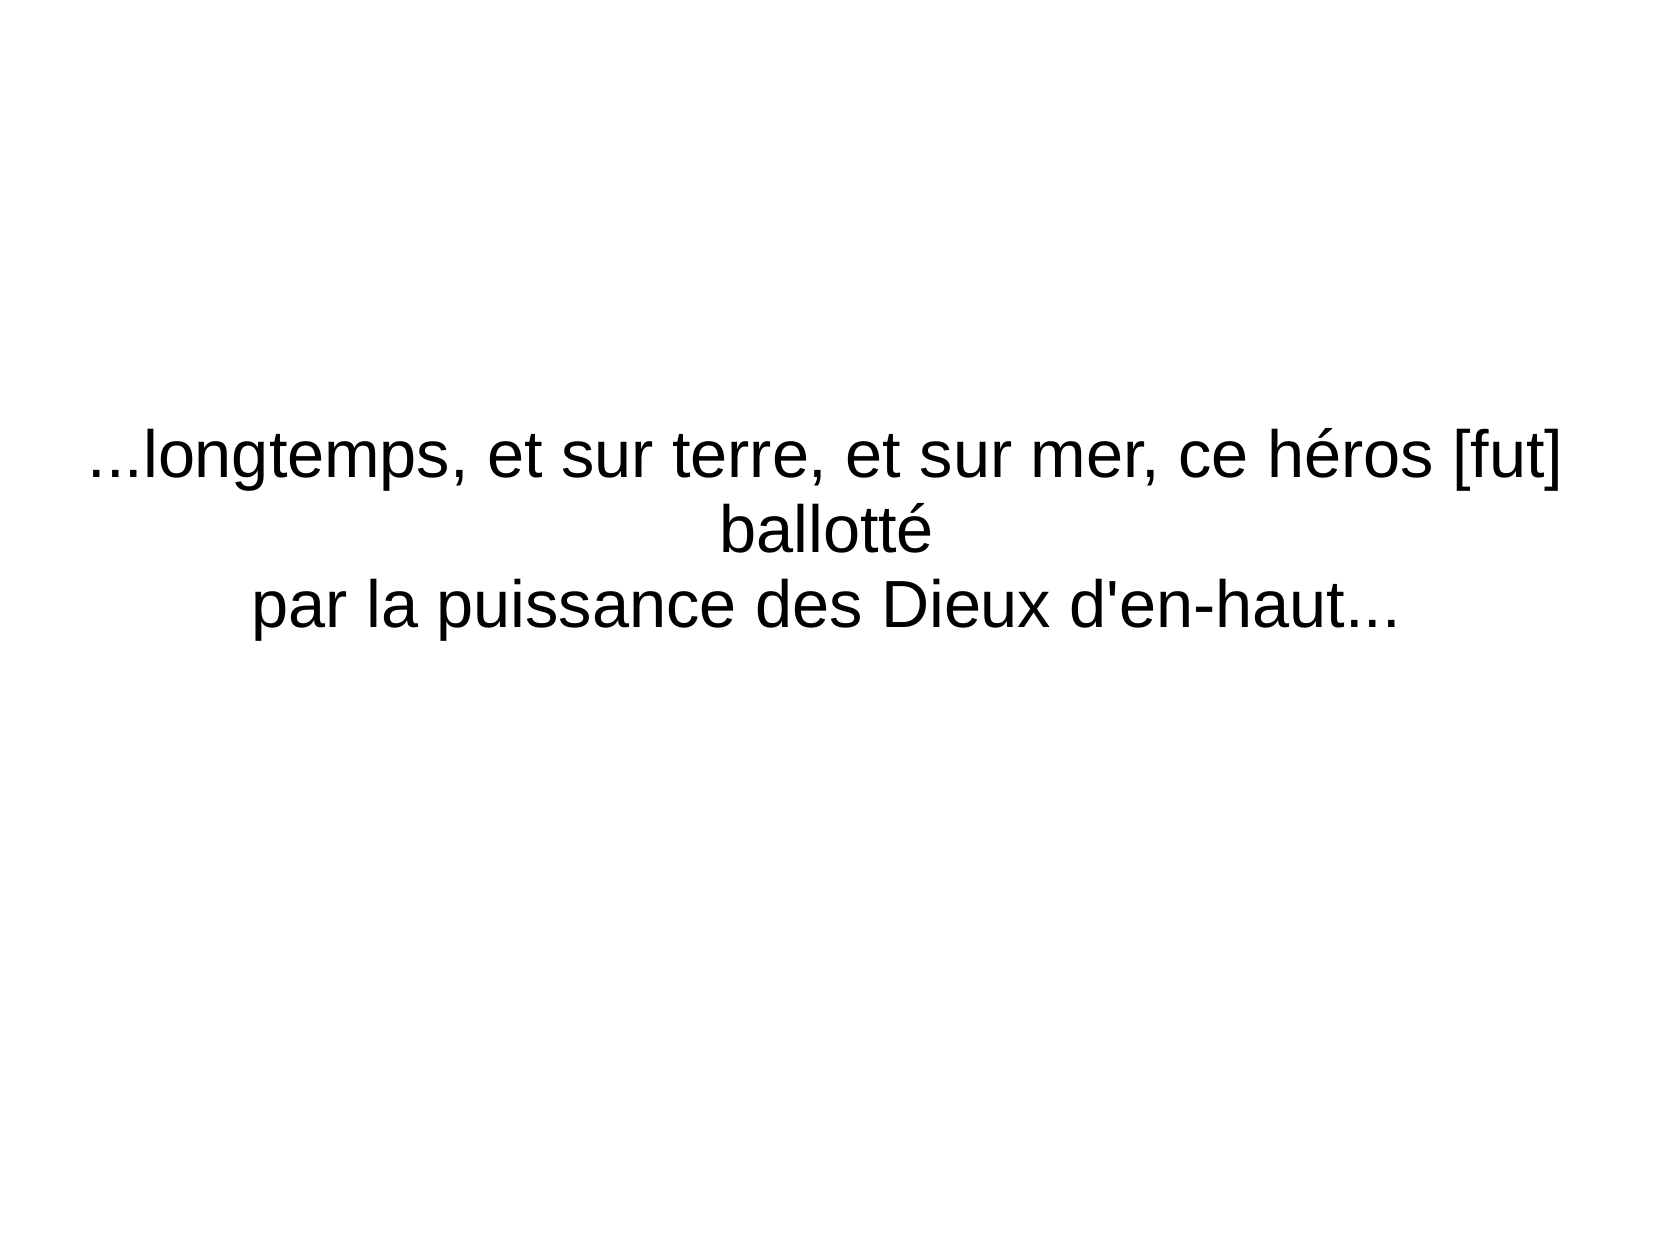

# ...longtemps, et sur terre, et sur mer, ce héros [fut] ballotté
par la puissance des Dieux d'en-haut...